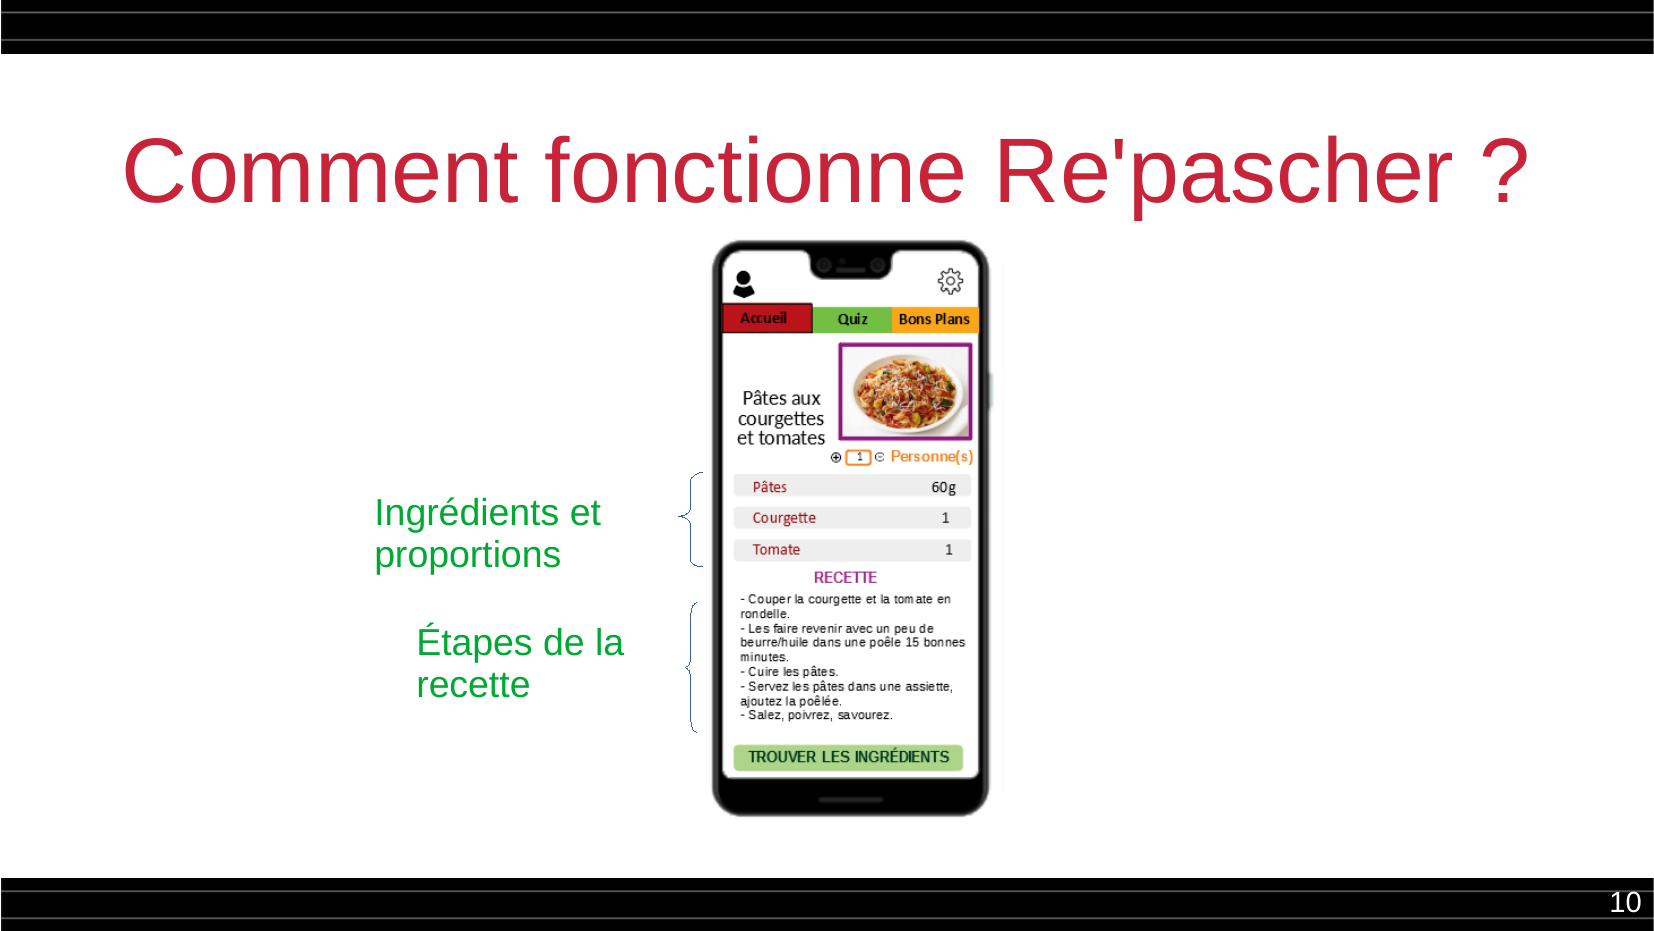

# Comment fonctionne Re'pascher ?
Ingrédients et proportions
Étapes de la recette